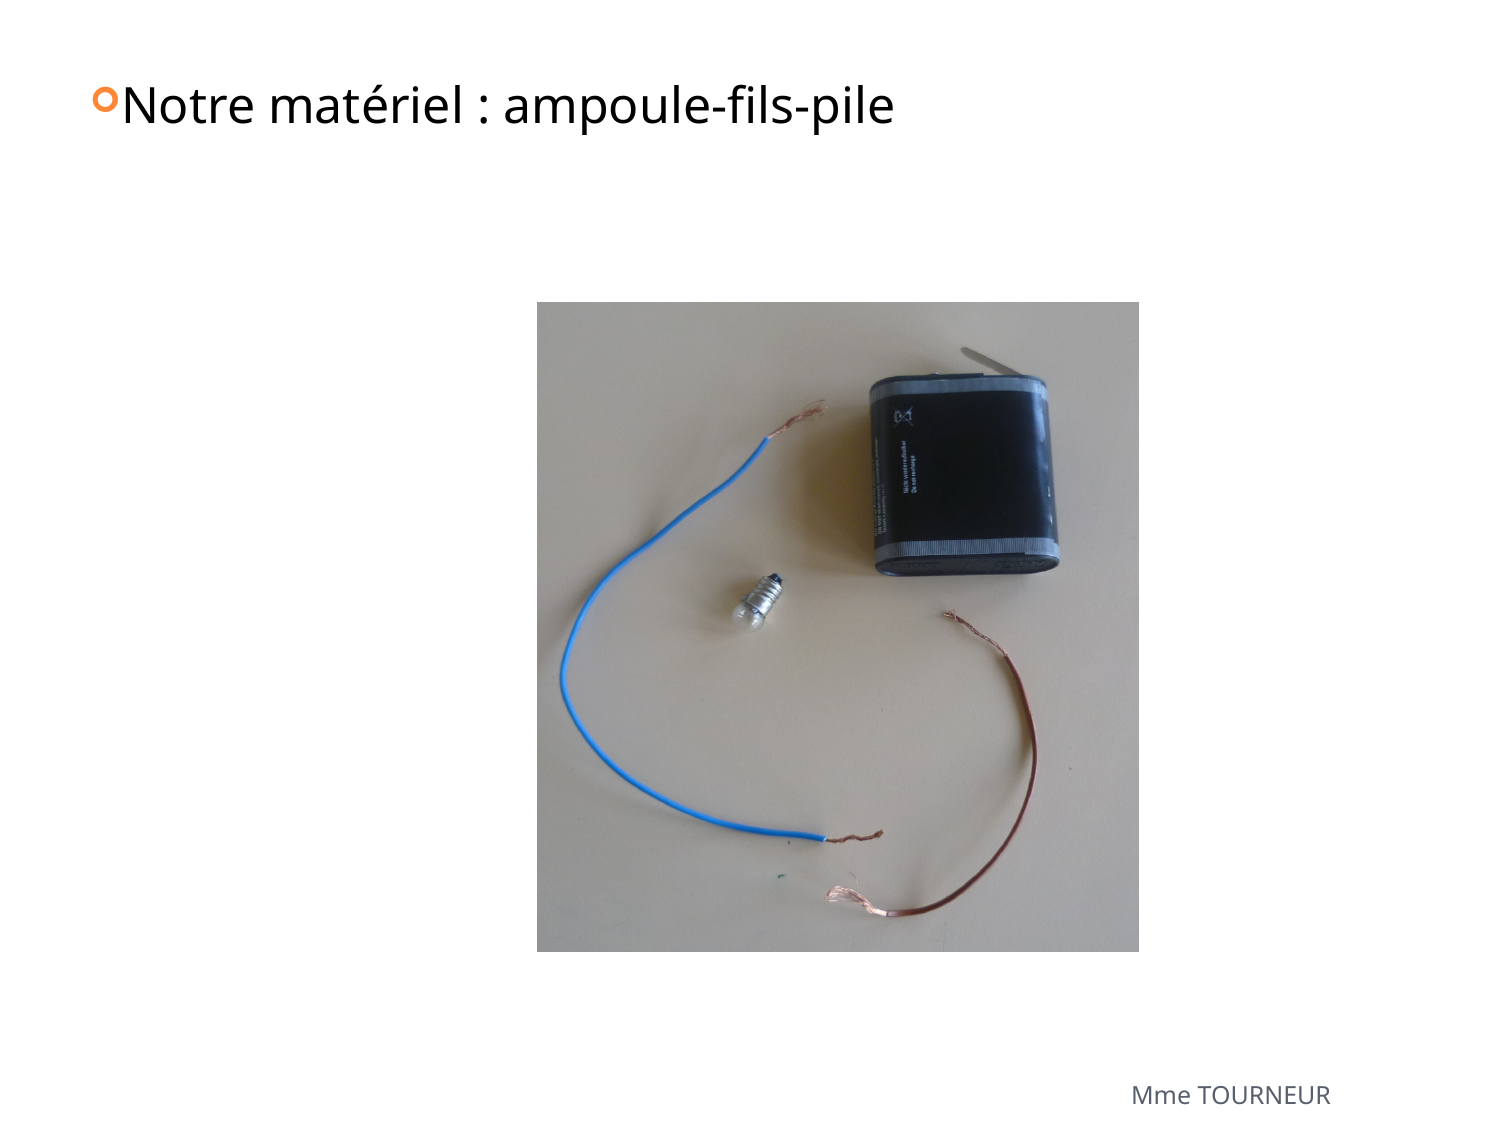

# Notre matériel : ampoule-fils-pile
Mme TOURNEUR